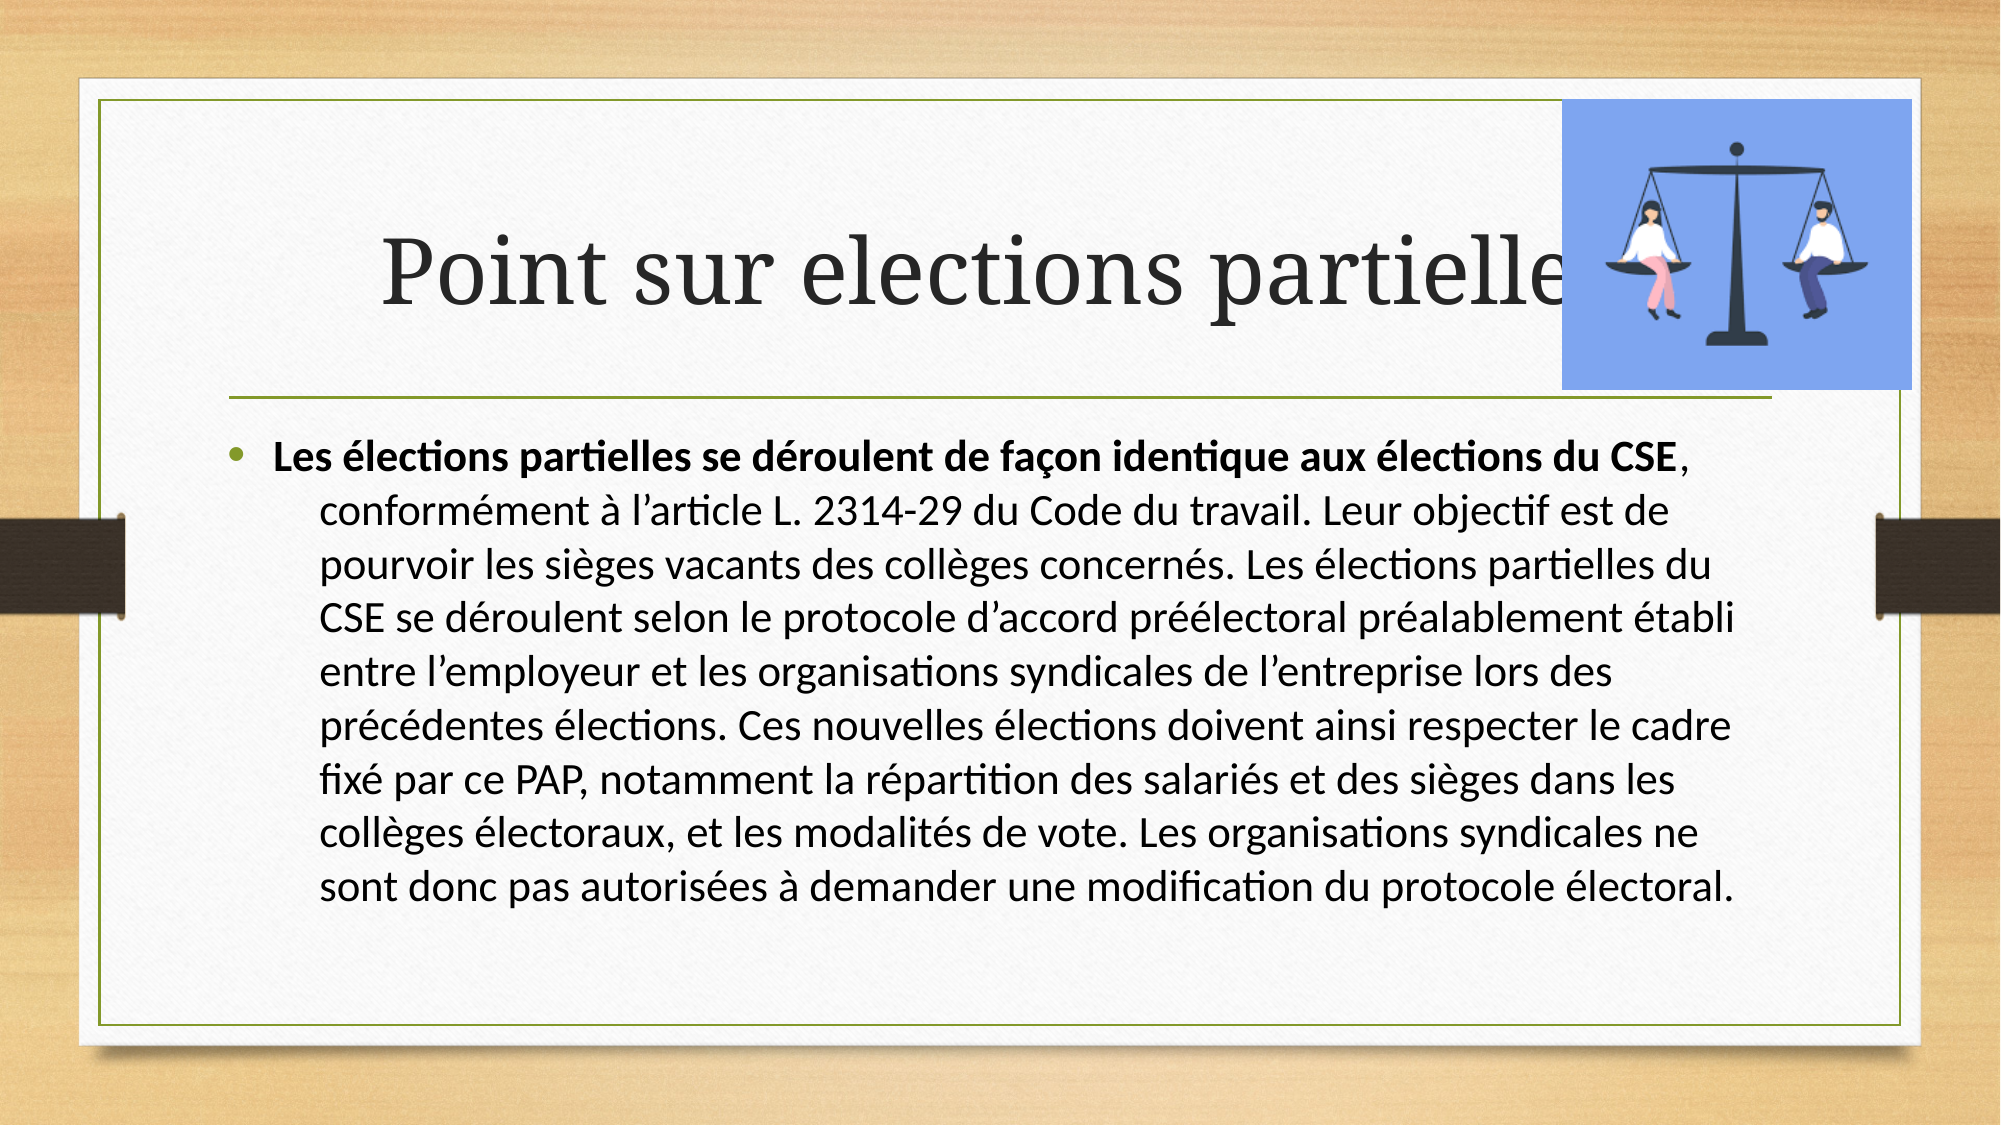

# Point sur elections partielles
Les élections partielles se déroulent de façon identique aux élections du CSE, conformément à l’article L. 2314-29 du Code du travail. Leur objectif est de pourvoir les sièges vacants des collèges concernés. Les élections partielles du CSE se déroulent selon le protocole d’accord préélectoral préalablement établi entre l’employeur et les organisations syndicales de l’entreprise lors des précédentes élections. Ces nouvelles élections doivent ainsi respecter le cadre fixé par ce PAP, notamment la répartition des salariés et des sièges dans les collèges électoraux, et les modalités de vote. Les organisations syndicales ne sont donc pas autorisées à demander une modification du protocole électoral.